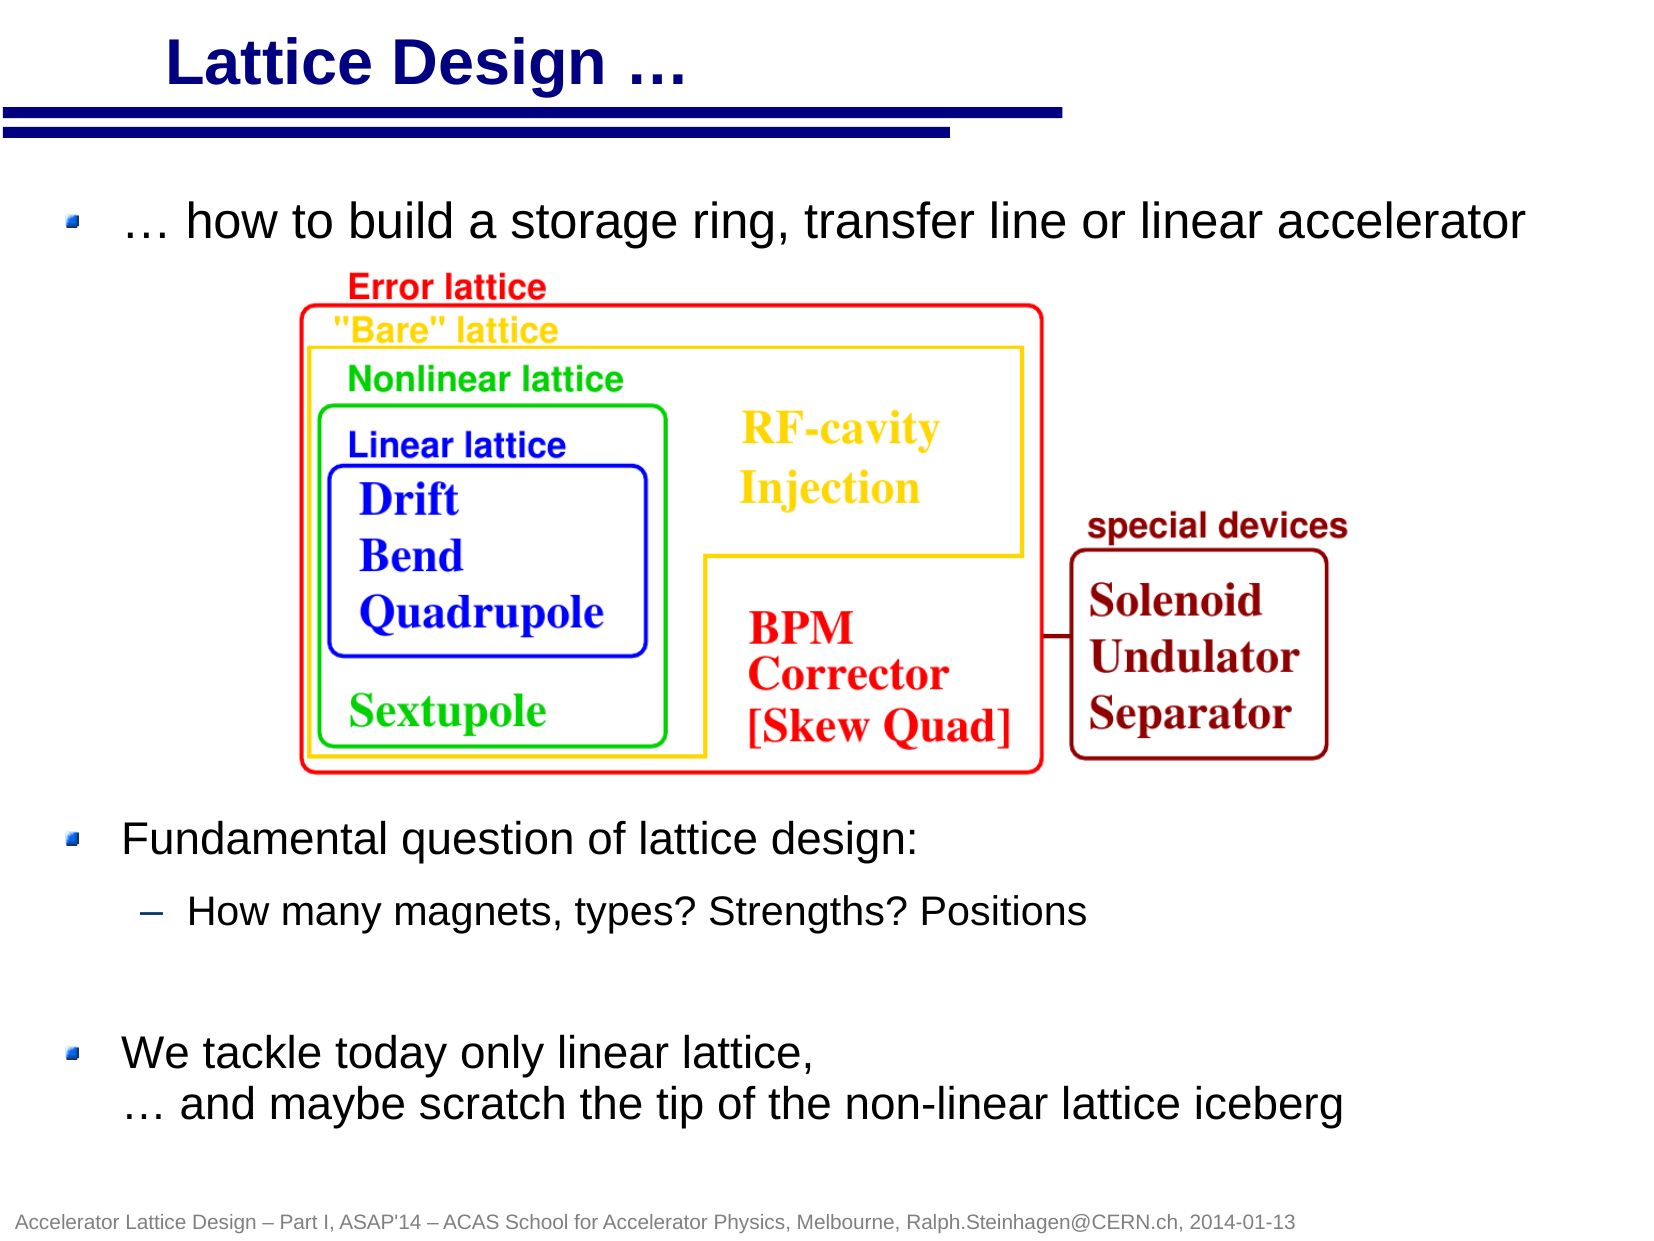

# Lattice Design …
… how to build a storage ring, transfer line or linear accelerator
Fundamental question of lattice design:
How many magnets, types? Strengths? Positions
We tackle today only linear lattice, 					 … and maybe scratch the tip of the non-linear lattice iceberg